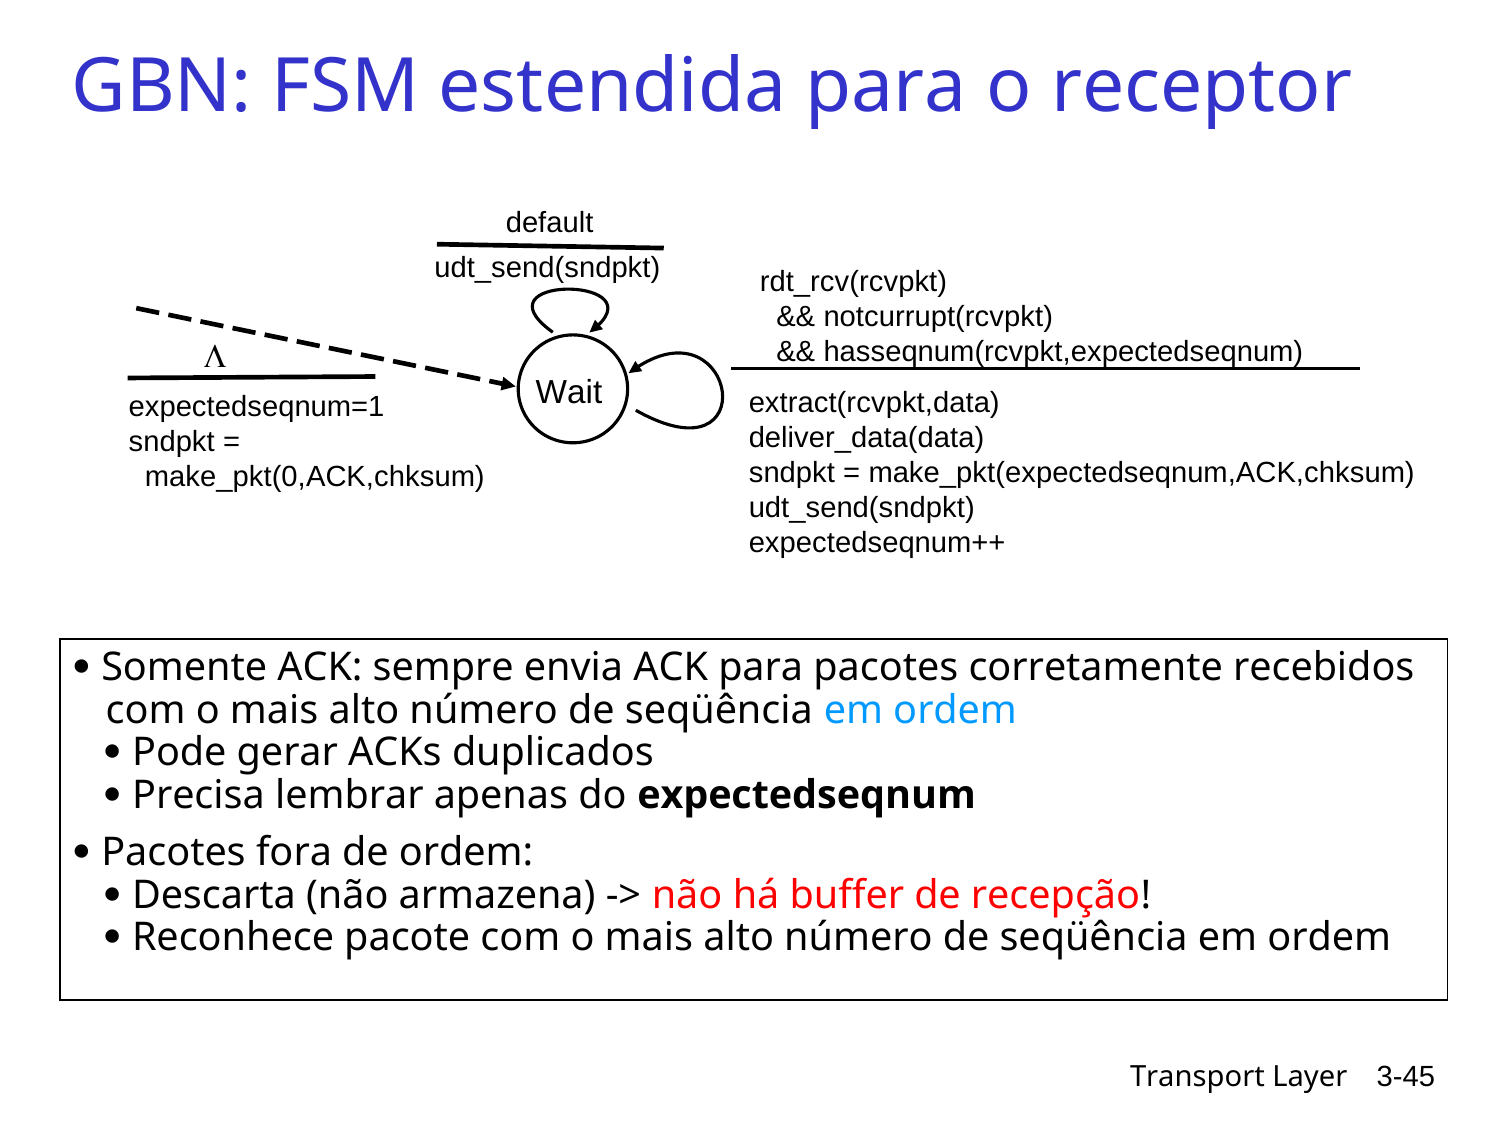

GBN: FSM estendida para o receptor
default
udt_send(sndpkt)
rdt_rcv(rcvpkt)
 && notcurrupt(rcvpkt)
 && hasseqnum(rcvpkt,expectedseqnum)

Wait
extract(rcvpkt,data)
deliver_data(data)
sndpkt = make_pkt(expectedseqnum,ACK,chksum)
udt_send(sndpkt)
expectedseqnum++
expectedseqnum=1
sndpkt =
 make_pkt(0,ACK,chksum)
#  Somente ACK: sempre envia ACK para pacotes corretamente recebidos com o mais alto número de seqüência em ordem
	 Pode gerar ACKs duplicados
	 Precisa lembrar apenas do expectedseqnum
 Pacotes fora de ordem:
	 Descarta (não armazena) -> não há buffer de recepção!
	 Reconhece pacote com o mais alto número de seqüência em ordem
Transport Layer